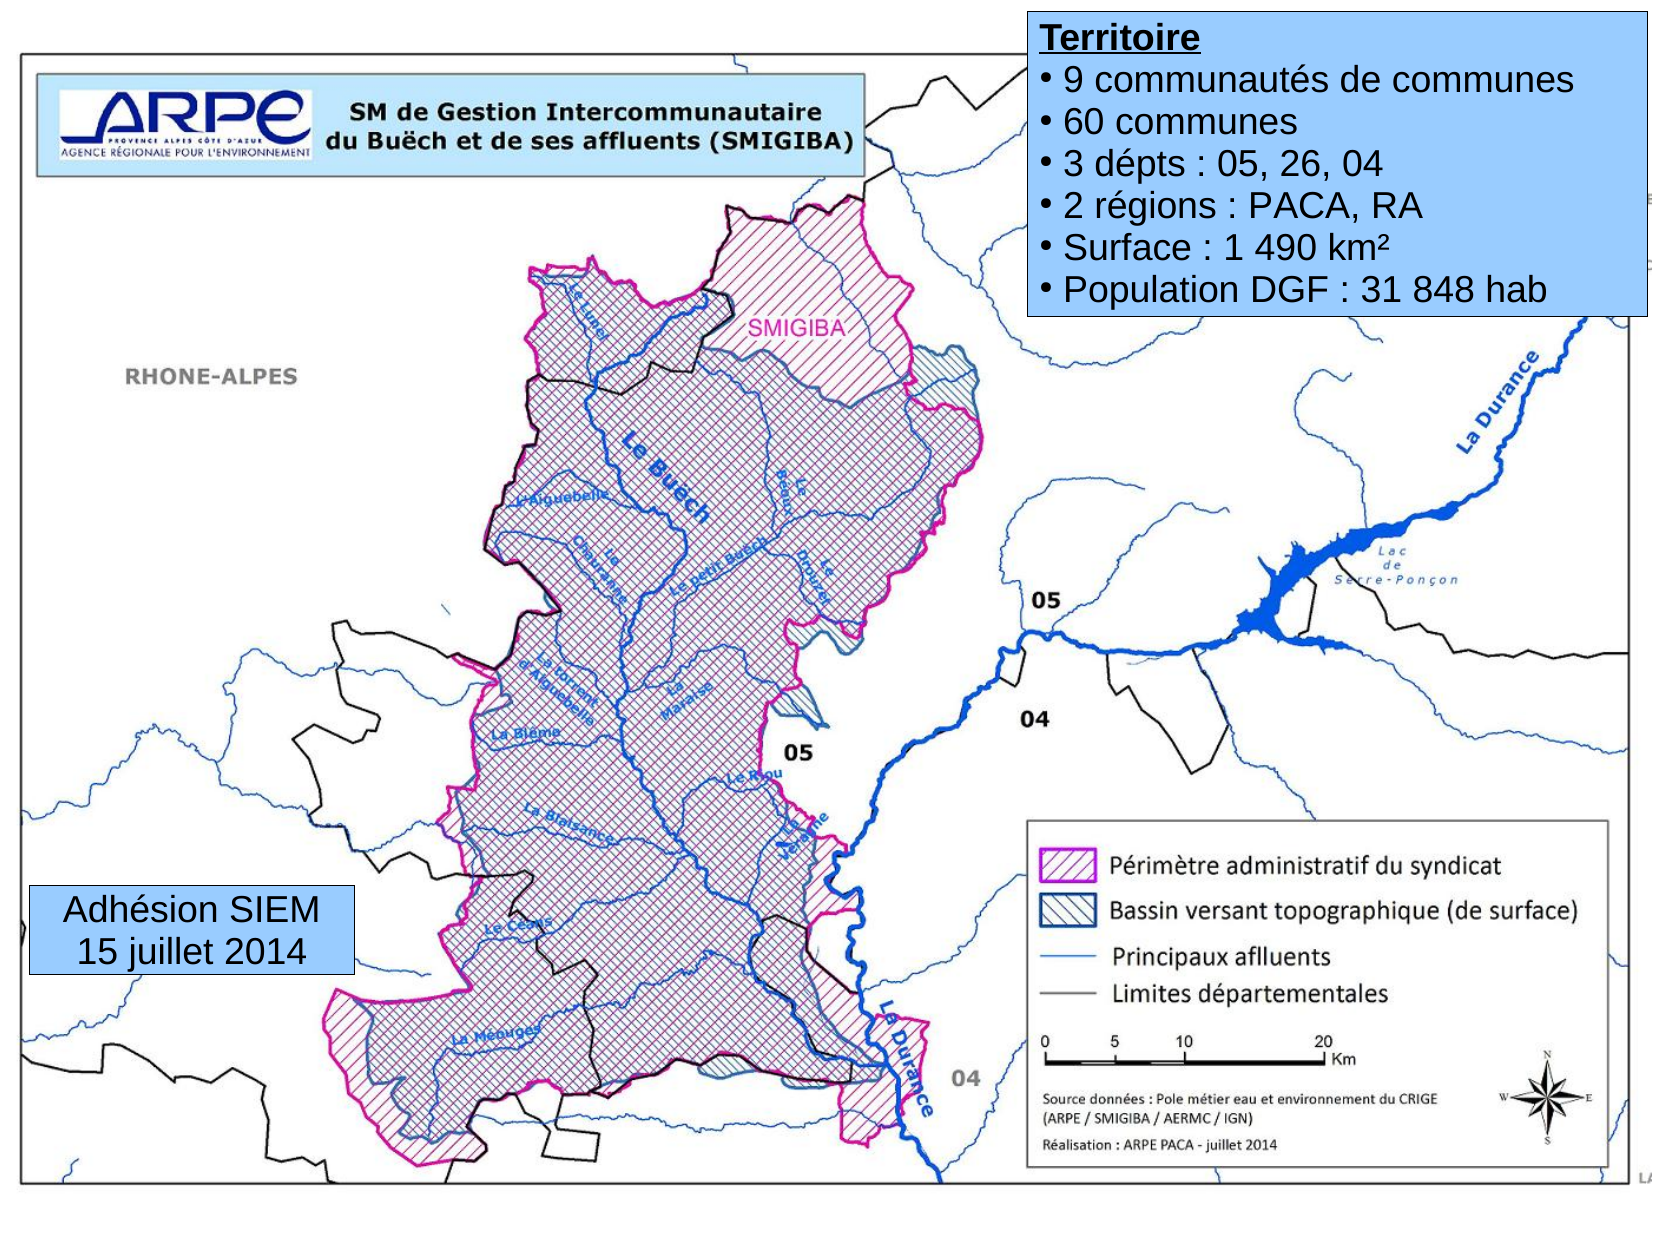

Territoire
 9 communautés de communes
 60 communes
 3 dépts : 05, 26, 04
 2 régions : PACA, RA
 Surface : 1 490 km²
 Population DGF : 31 848 hab
Adhésion SIEM
15 juillet 2014